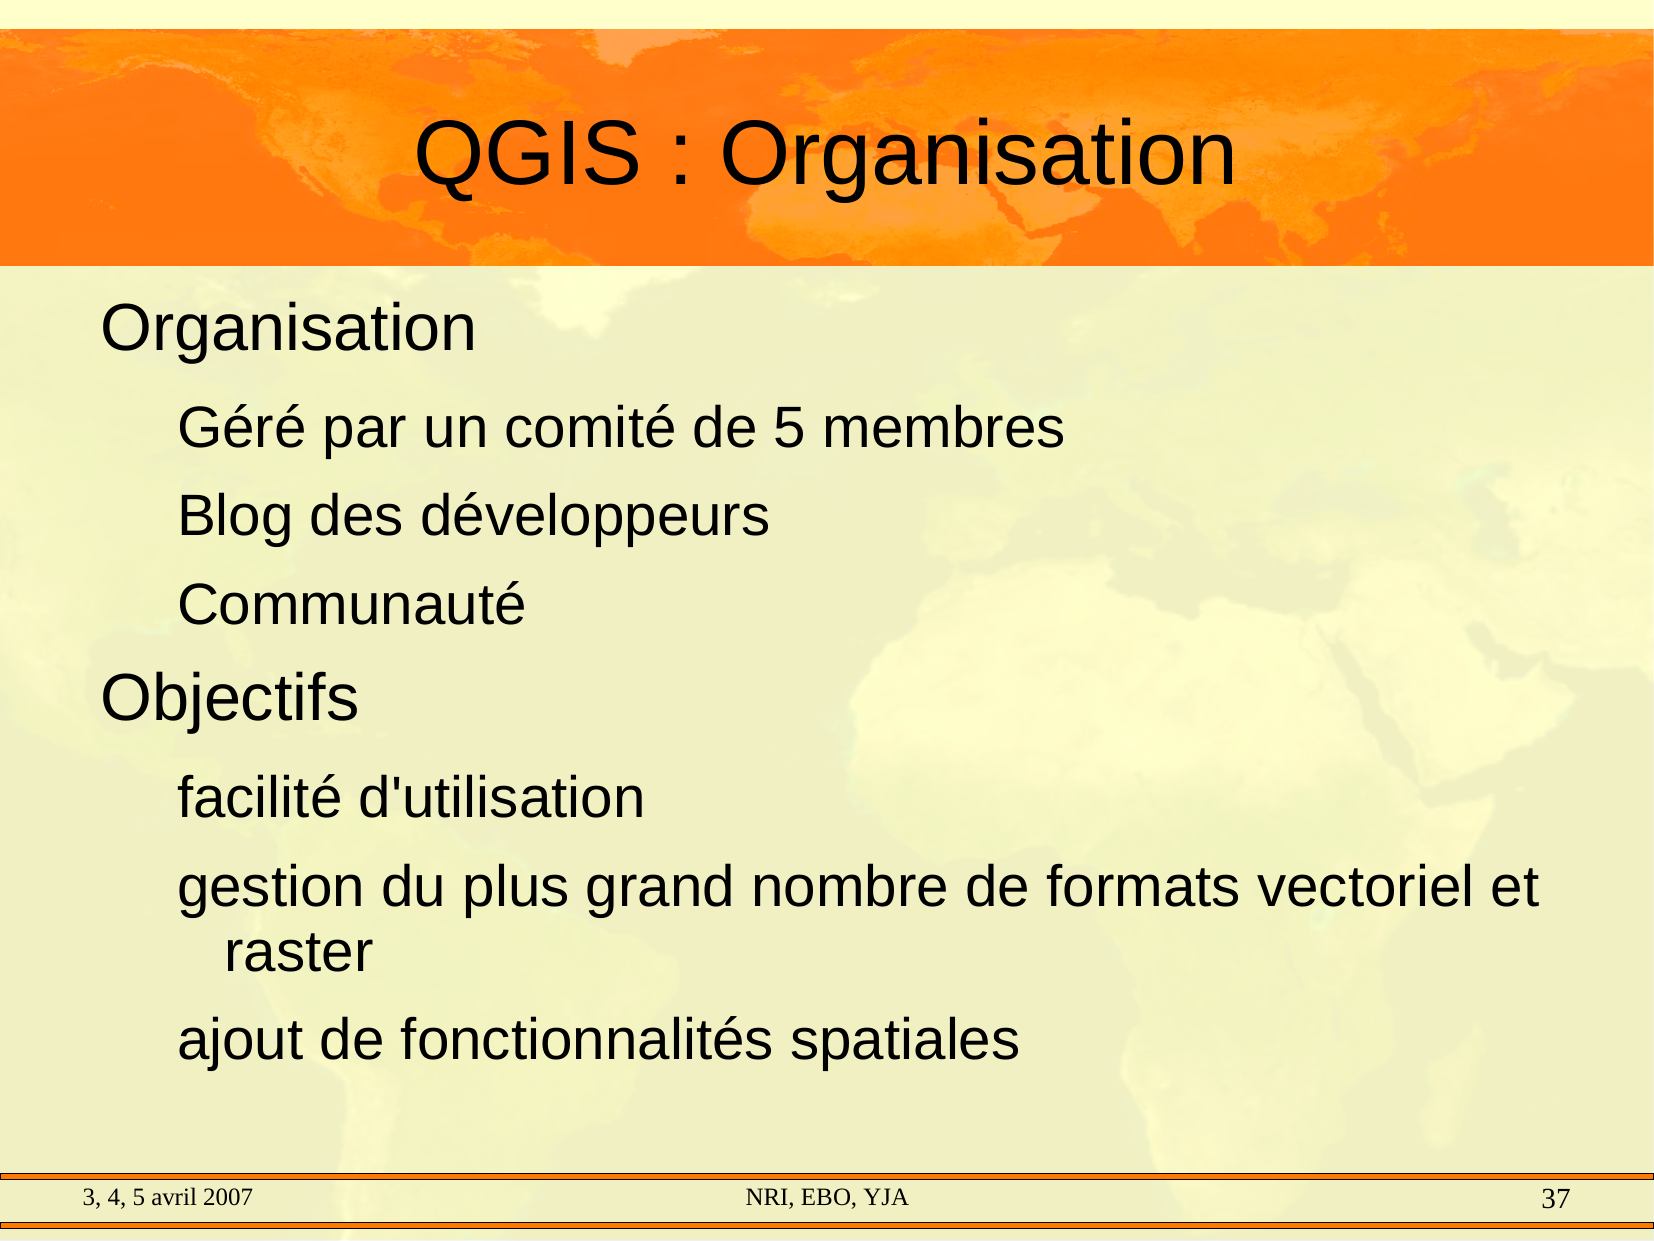

# QGIS : Organisation
Organisation
Géré par un comité de 5 membres
Blog des développeurs
Communauté
Objectifs
facilité d'utilisation
gestion du plus grand nombre de formats vectoriel et raster
ajout de fonctionnalités spatiales
3, 4, 5 avril 2007
NRI, EBO, YJA
37